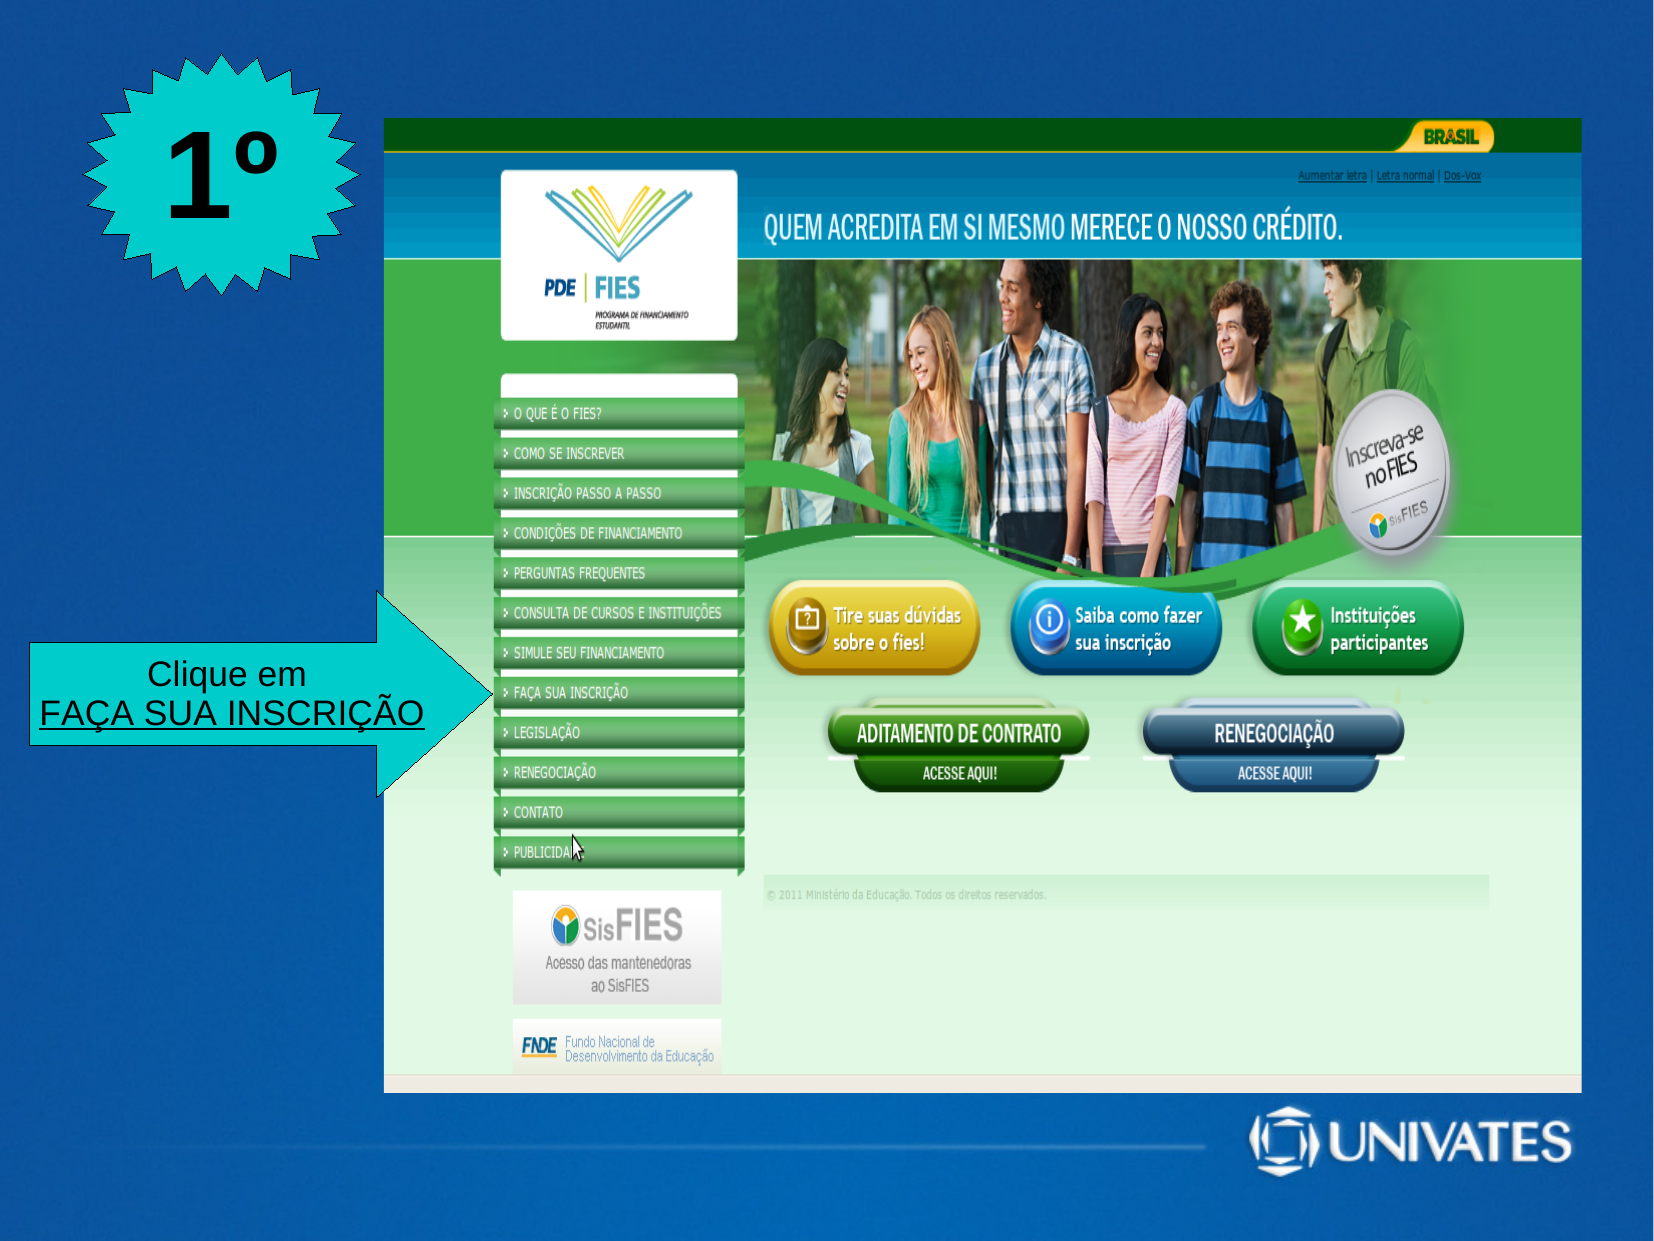

# 1º
Clique em
FAÇA SUA INSCRIÇÃO